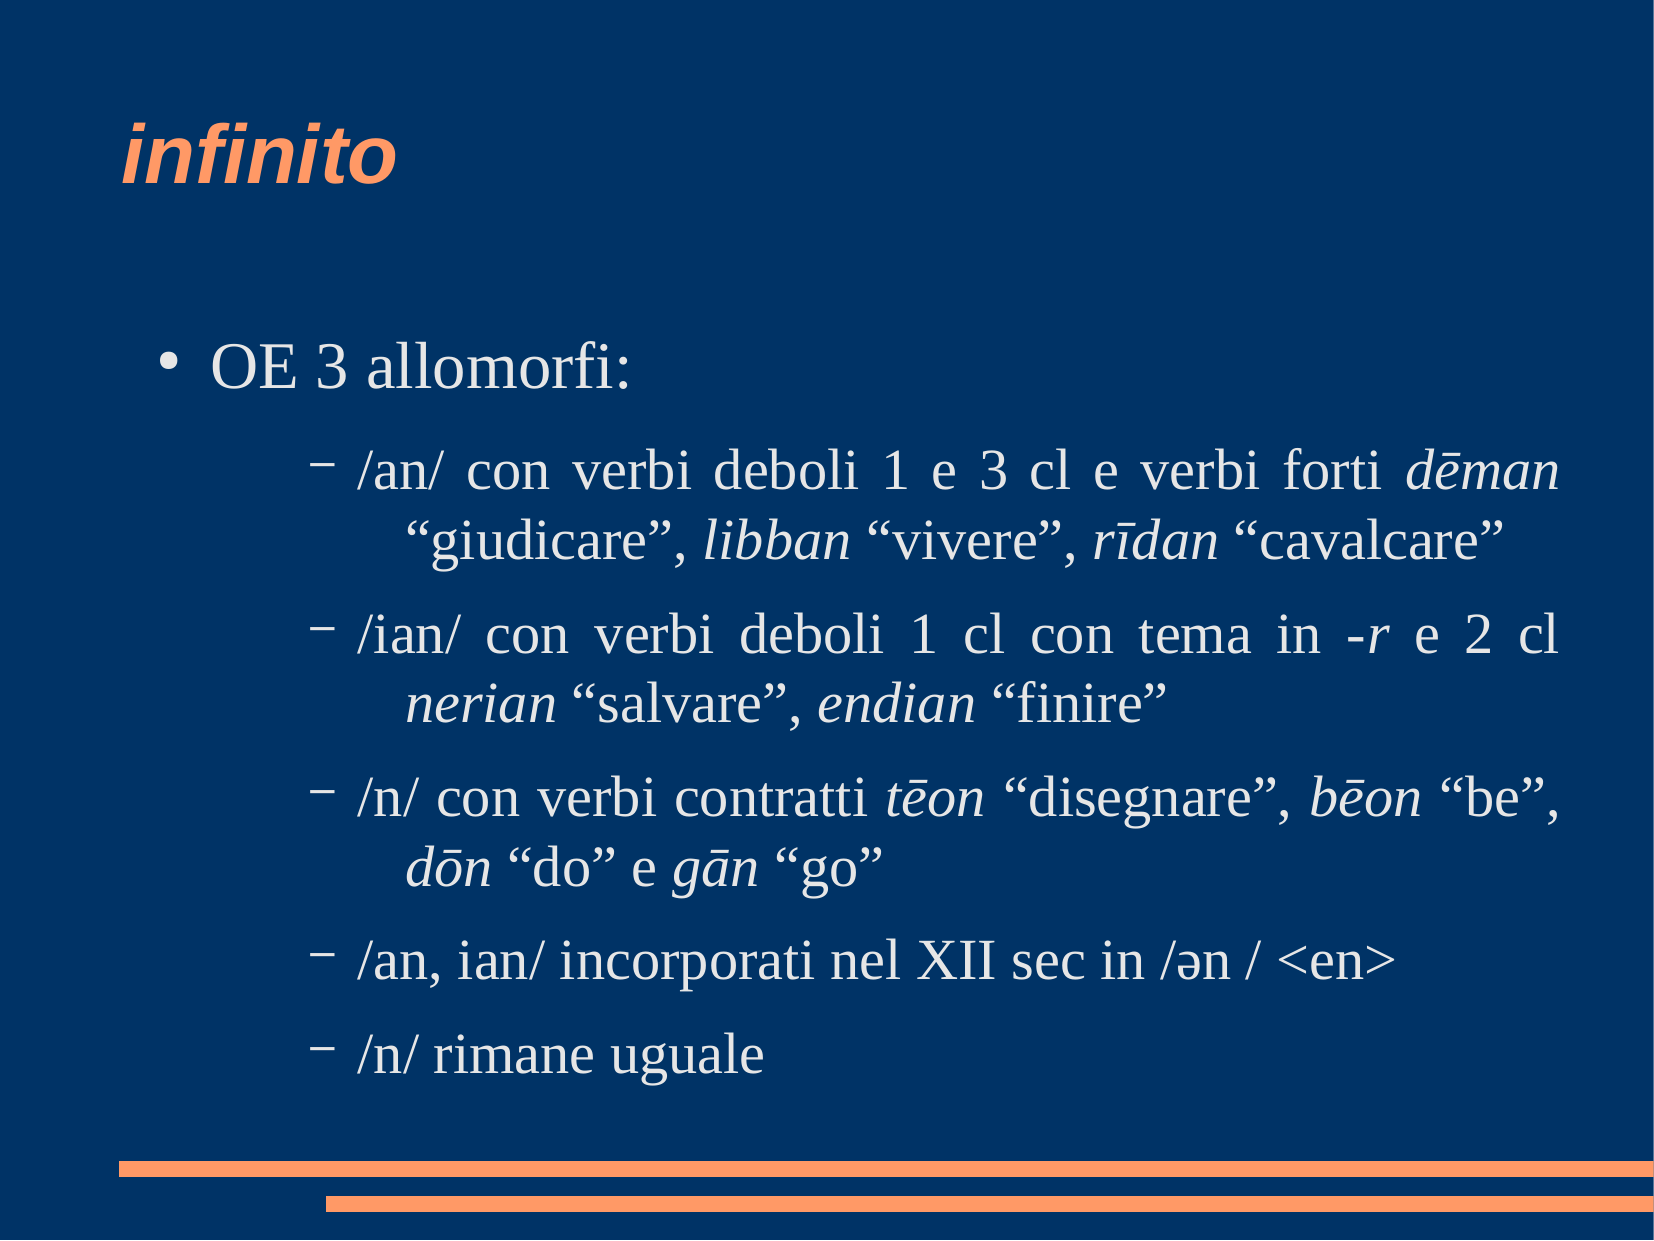

# infinito
OE 3 allomorfi:
/an/ con verbi deboli 1 e 3 cl e verbi forti dēman “giudicare”, libban “vivere”, rīdan “cavalcare”
/ian/ con verbi deboli 1 cl con tema in -r e 2 cl nerian “salvare”, endian “finire”
/n/ con verbi contratti tēon “disegnare”, bēon “be”, dōn “do” e gān “go”
/an, ian/ incorporati nel XII sec in /ən / <en>
/n/ rimane uguale